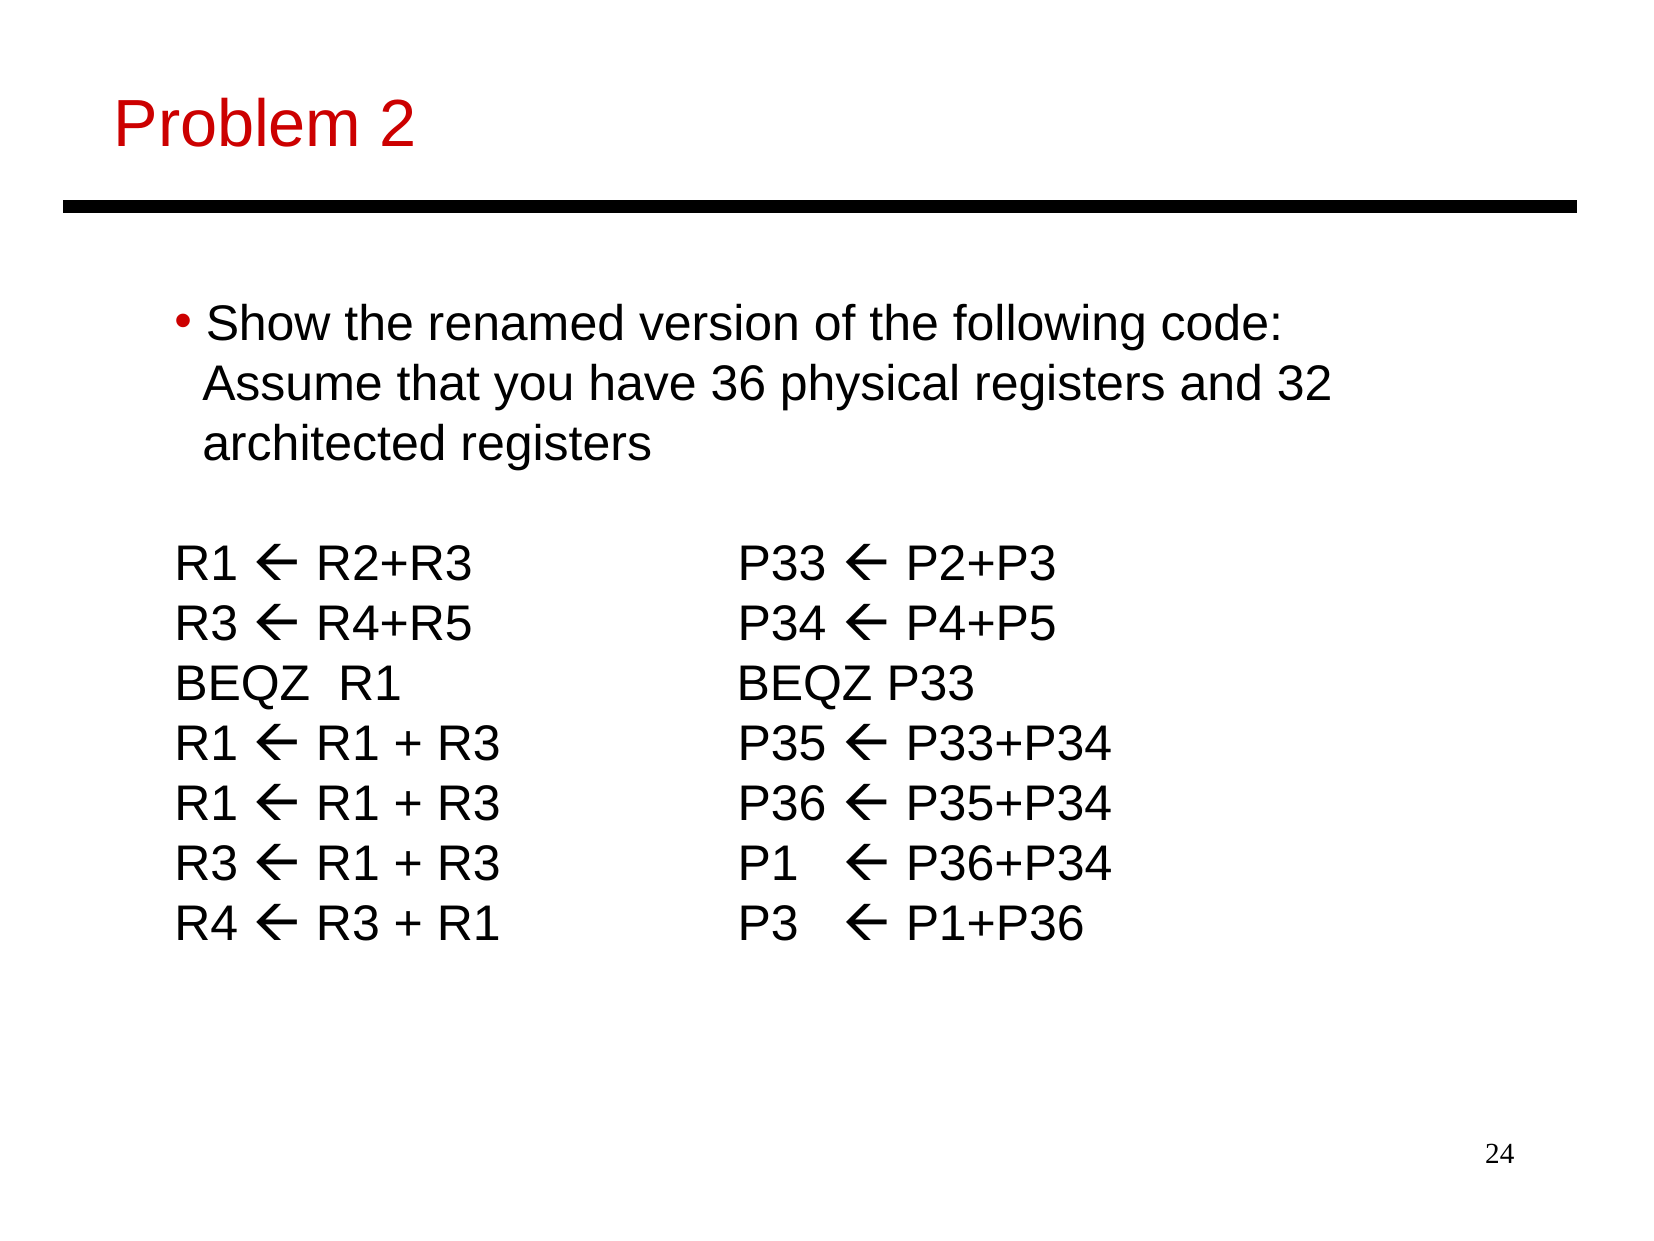

Problem 2
 Show the renamed version of the following code:
 Assume that you have 36 physical registers and 32
 architected registers
R1  R2+R3 P33  P2+P3
R3  R4+R5 P34  P4+P5
BEQZ R1 BEQZ P33
R1  R1 + R3 P35  P33+P34
R1  R1 + R3 P36  P35+P34
R3  R1 + R3 P1  P36+P34
R4  R3 + R1 P3  P1+P36